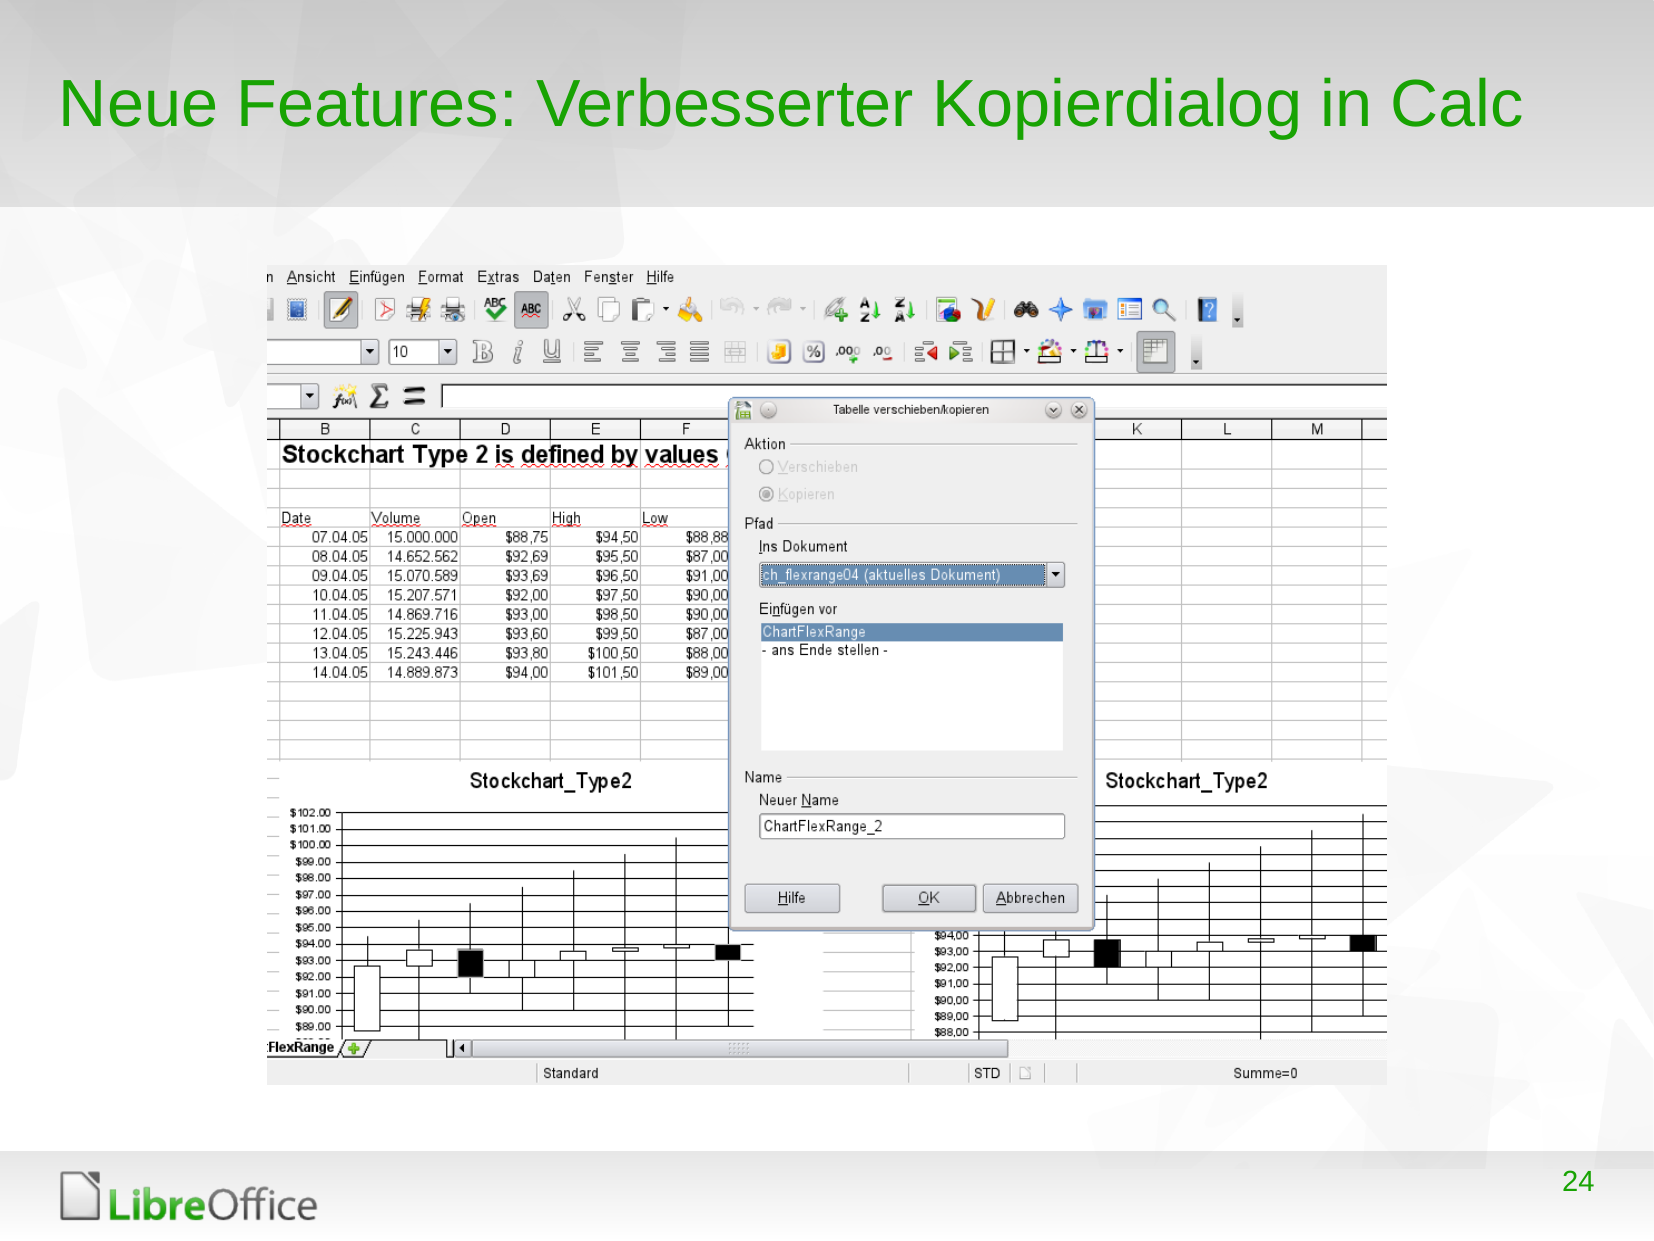

# Neue Features: Verbesserter Kopierdialog in Calc
24